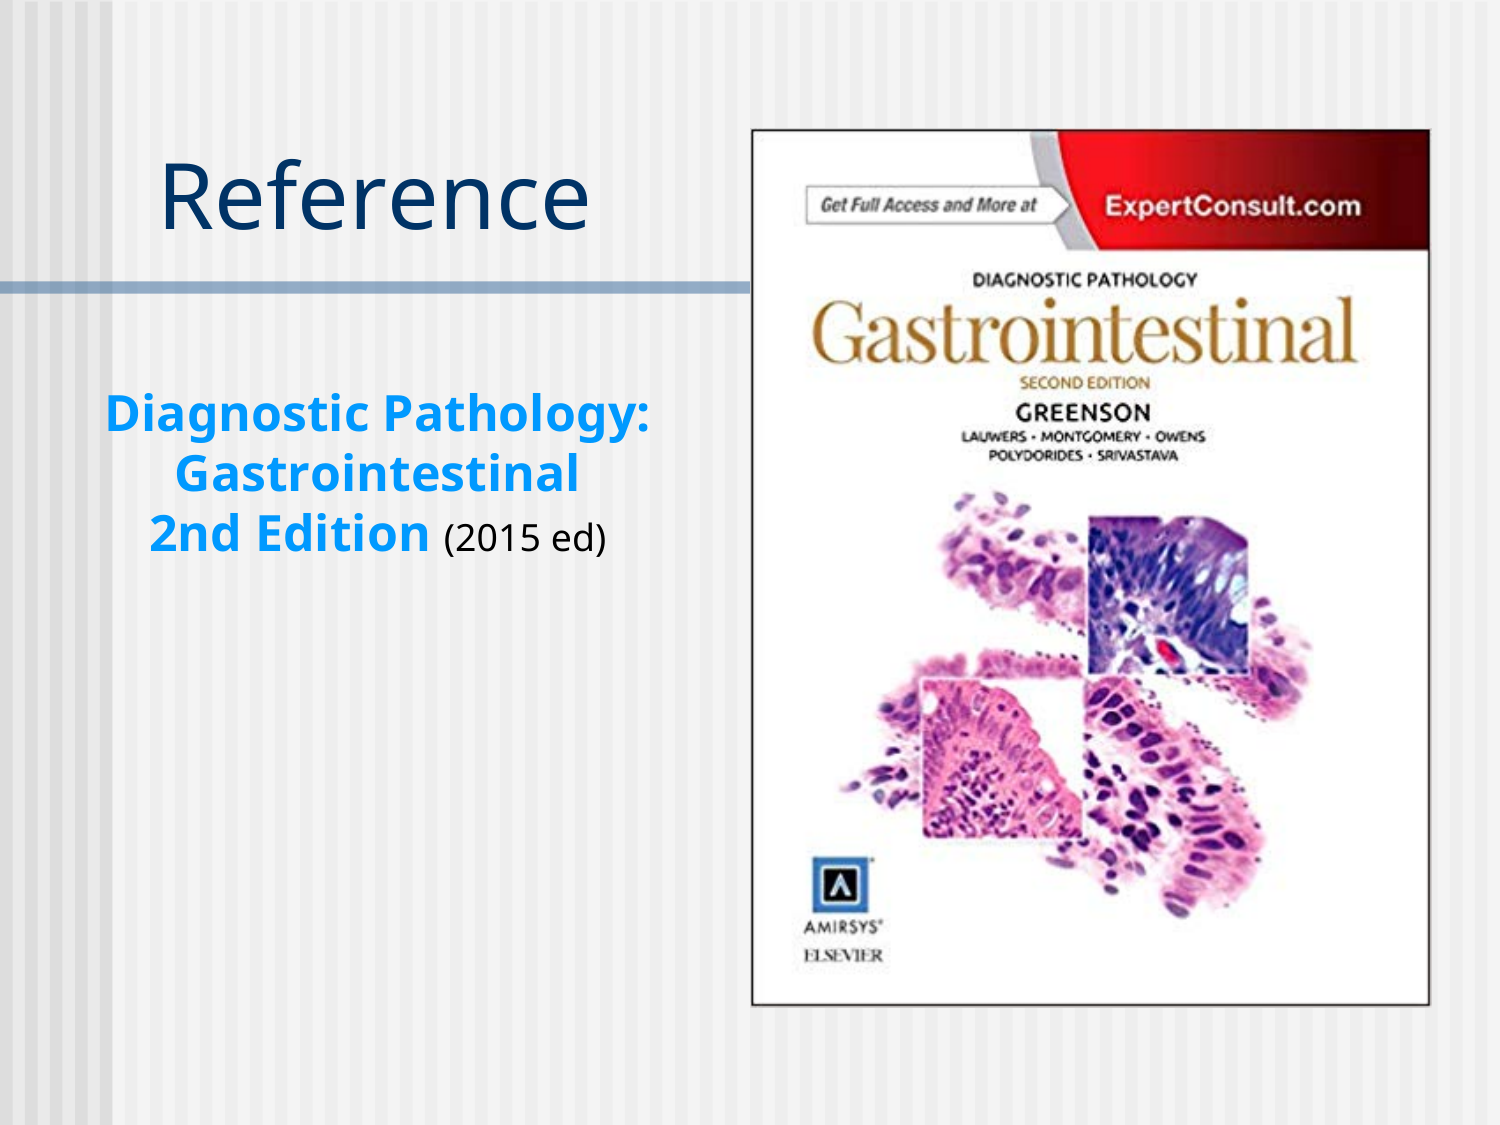

# Reference
Diagnostic Pathology: Gastrointestinal
2nd Edition (2015 ed)